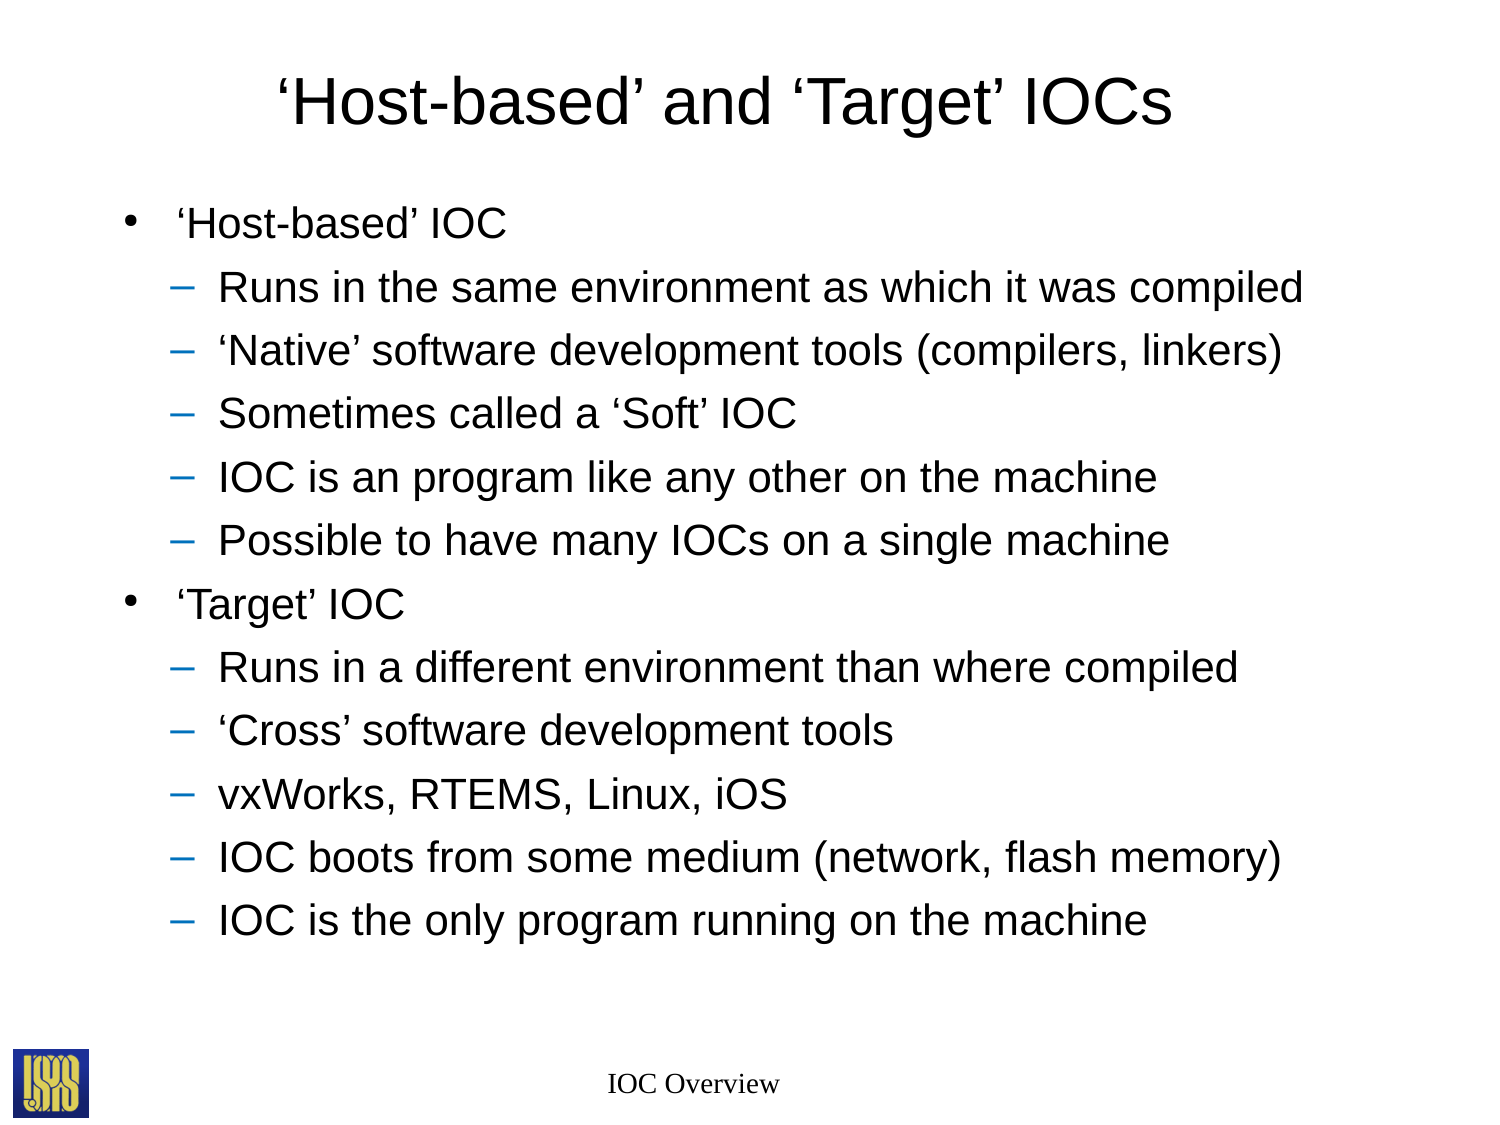

# ‘Host-based’ and ‘Target’ IOCs
‘Host-based’ IOC
Runs in the same environment as which it was compiled
‘Native’ software development tools (compilers, linkers)
Sometimes called a ‘Soft’ IOC
IOC is an program like any other on the machine
Possible to have many IOCs on a single machine
‘Target’ IOC
Runs in a different environment than where compiled
‘Cross’ software development tools
vxWorks, RTEMS, Linux, iOS
IOC boots from some medium (network, flash memory)
IOC is the only program running on the machine